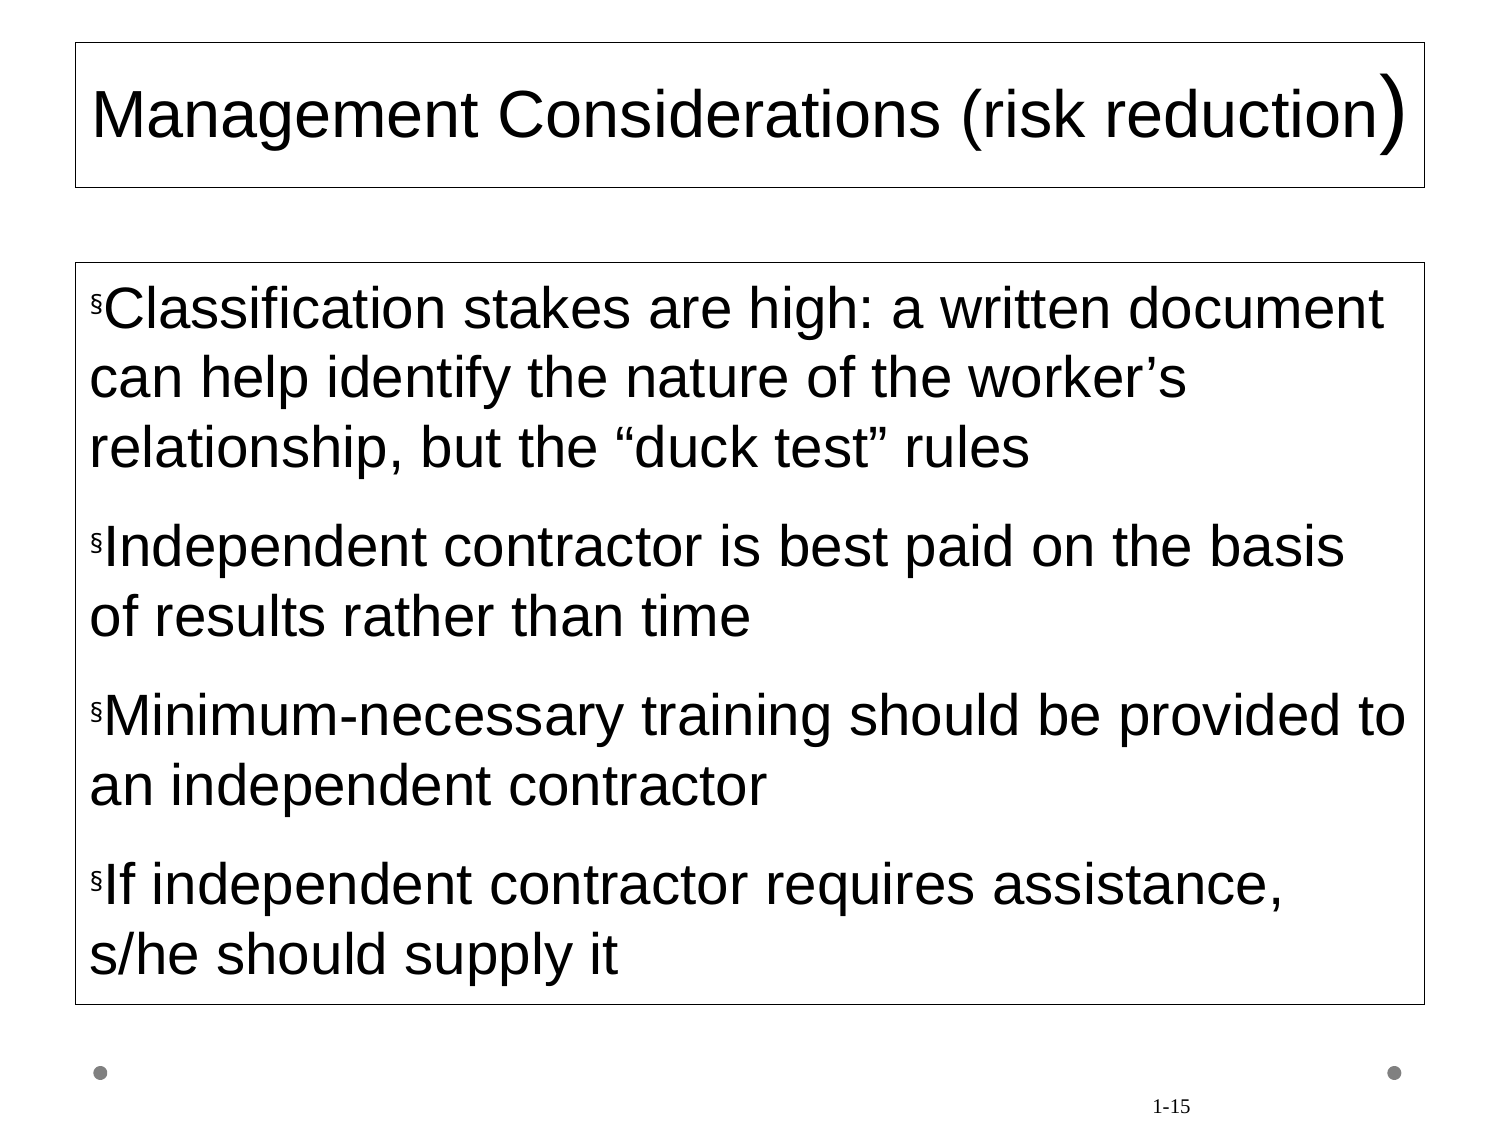

# Management Considerations (risk reduction)
Classification stakes are high: a written document can help identify the nature of the worker’s relationship, but the “duck test” rules
Independent contractor is best paid on the basis of results rather than time
Minimum-necessary training should be provided to an independent contractor
If independent contractor requires assistance, s/he should supply it